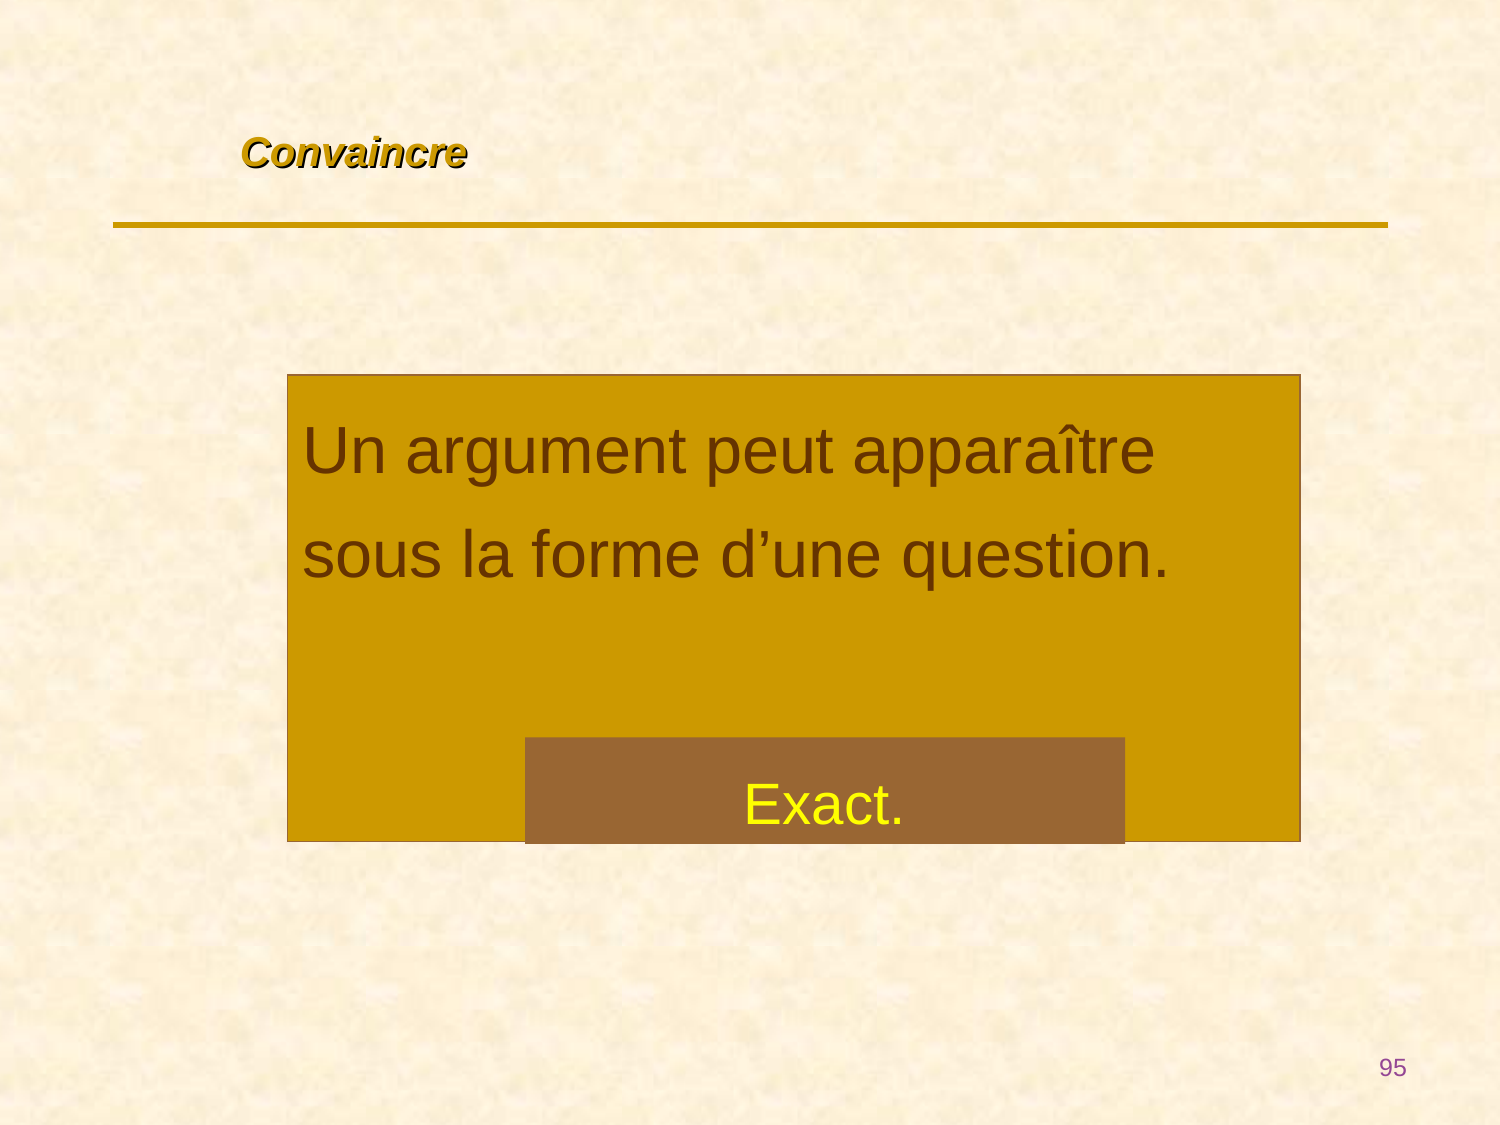

Convaincre
Un argument peut apparaître sous la forme d’une question.
Vrai / Faux ?
Exact.
95